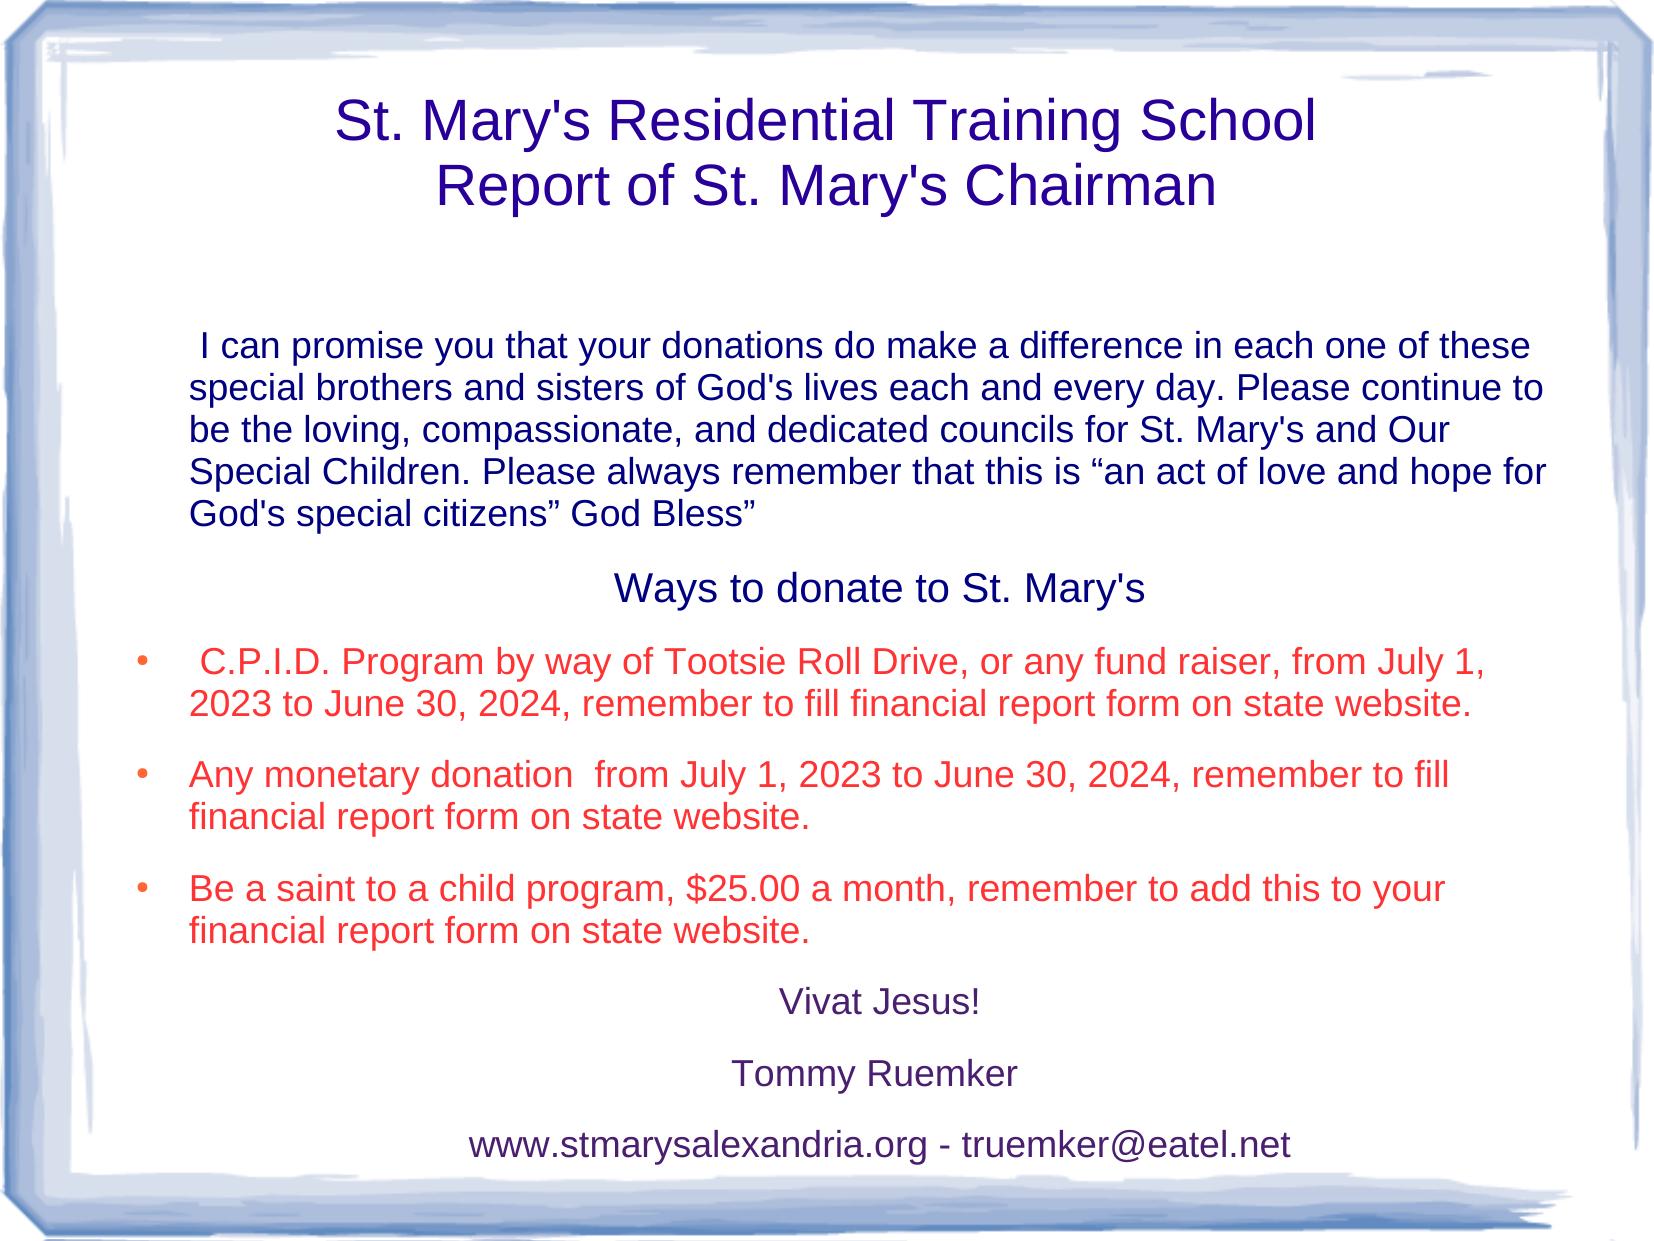

# St. Mary's Residential Training School Report of St. Mary's Chairman
 I can promise you that your donations do make a difference in each one of these special brothers and sisters of God's lives each and every day. Please continue to be the loving, compassionate, and dedicated councils for St. Mary's and Our Special Children. Please always remember that this is “an act of love and hope for God's special citizens” God Bless”
Ways to donate to St. Mary's
 C.P.I.D. Program by way of Tootsie Roll Drive, or any fund raiser, from July 1, 2023 to June 30, 2024, remember to fill financial report form on state website.
Any monetary donation from July 1, 2023 to June 30, 2024, remember to fill financial report form on state website.
Be a saint to a child program, $25.00 a month, remember to add this to your financial report form on state website.
Vivat Jesus!
Tommy Ruemker
www.stmarysalexandria.org - truemker@eatel.net